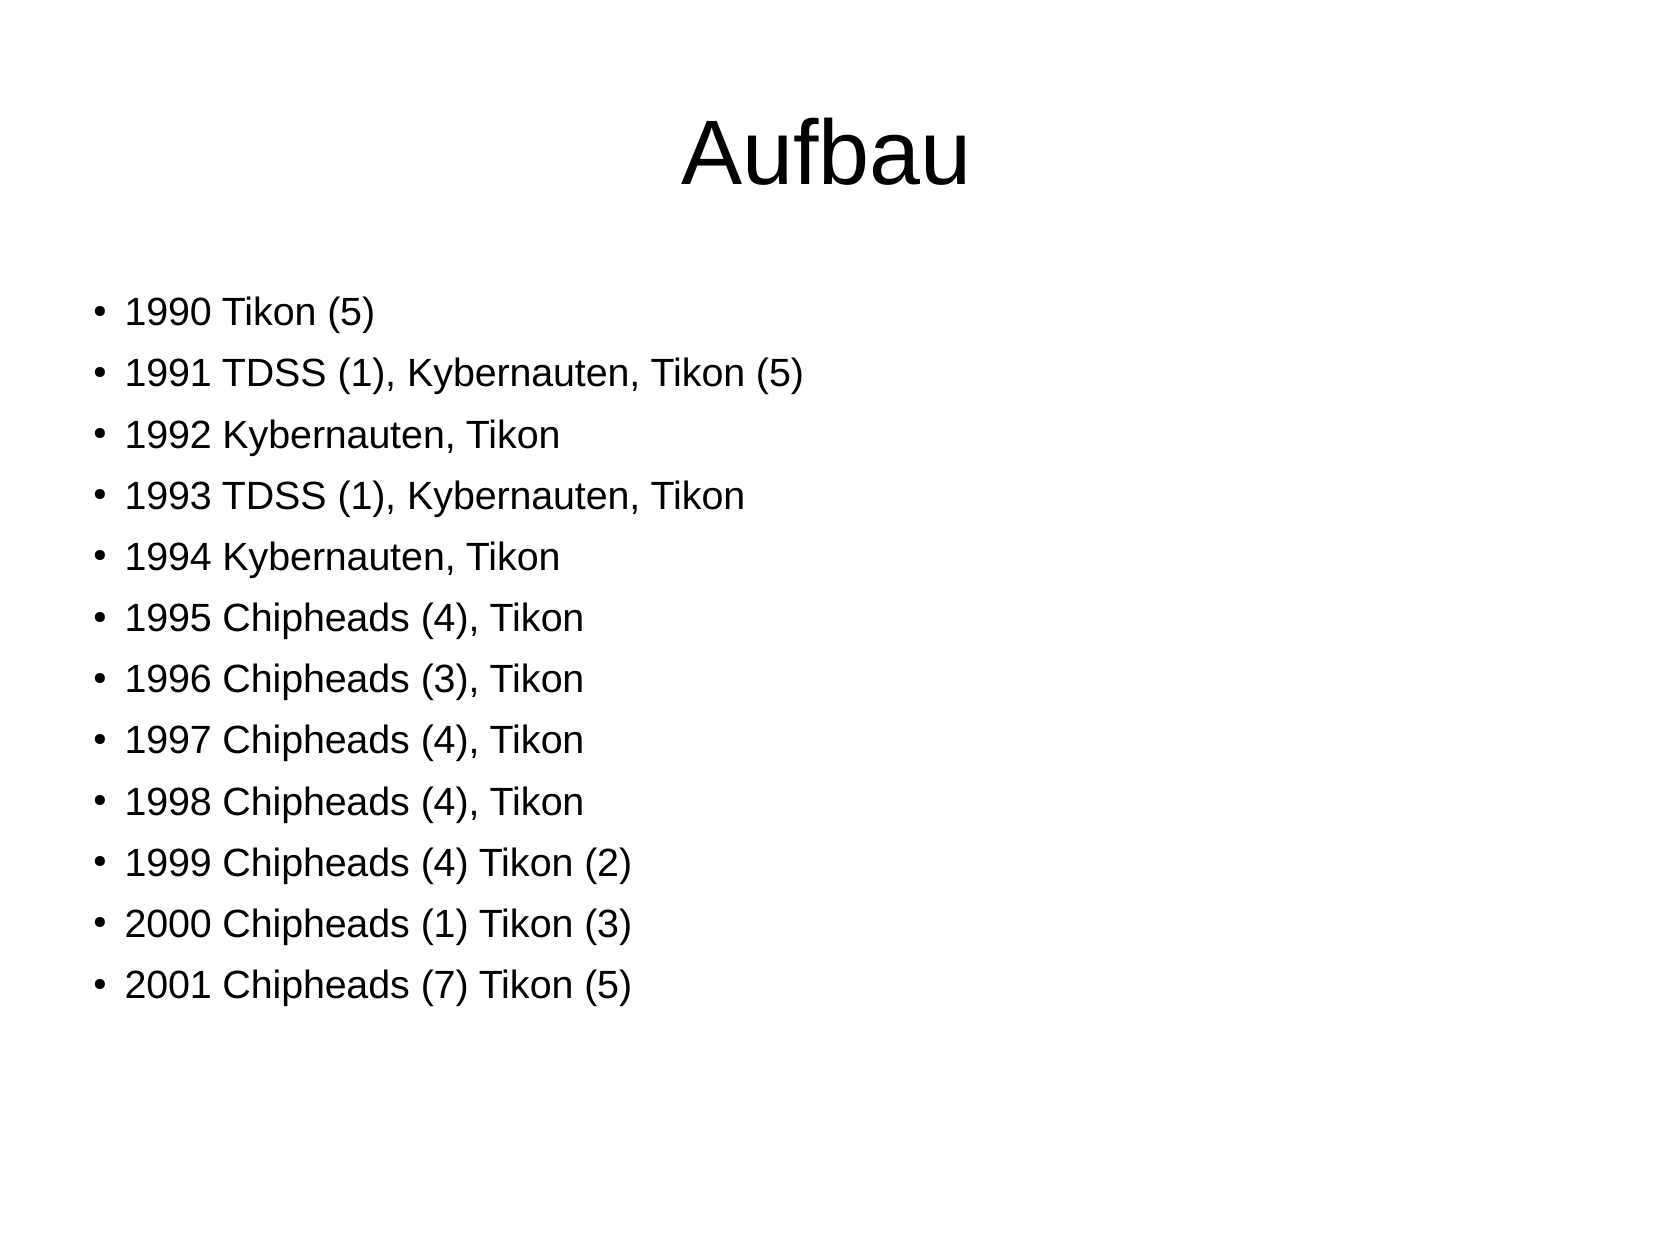

# Aufbau
1990 Tikon (5)
1991 TDSS (1), Kybernauten, Tikon (5)
1992 Kybernauten, Tikon
1993 TDSS (1), Kybernauten, Tikon
1994 Kybernauten, Tikon
1995 Chipheads (4), Tikon
1996 Chipheads (3), Tikon
1997 Chipheads (4), Tikon
1998 Chipheads (4), Tikon
1999 Chipheads (4) Tikon (2)
2000 Chipheads (1) Tikon (3)
2001 Chipheads (7) Tikon (5)